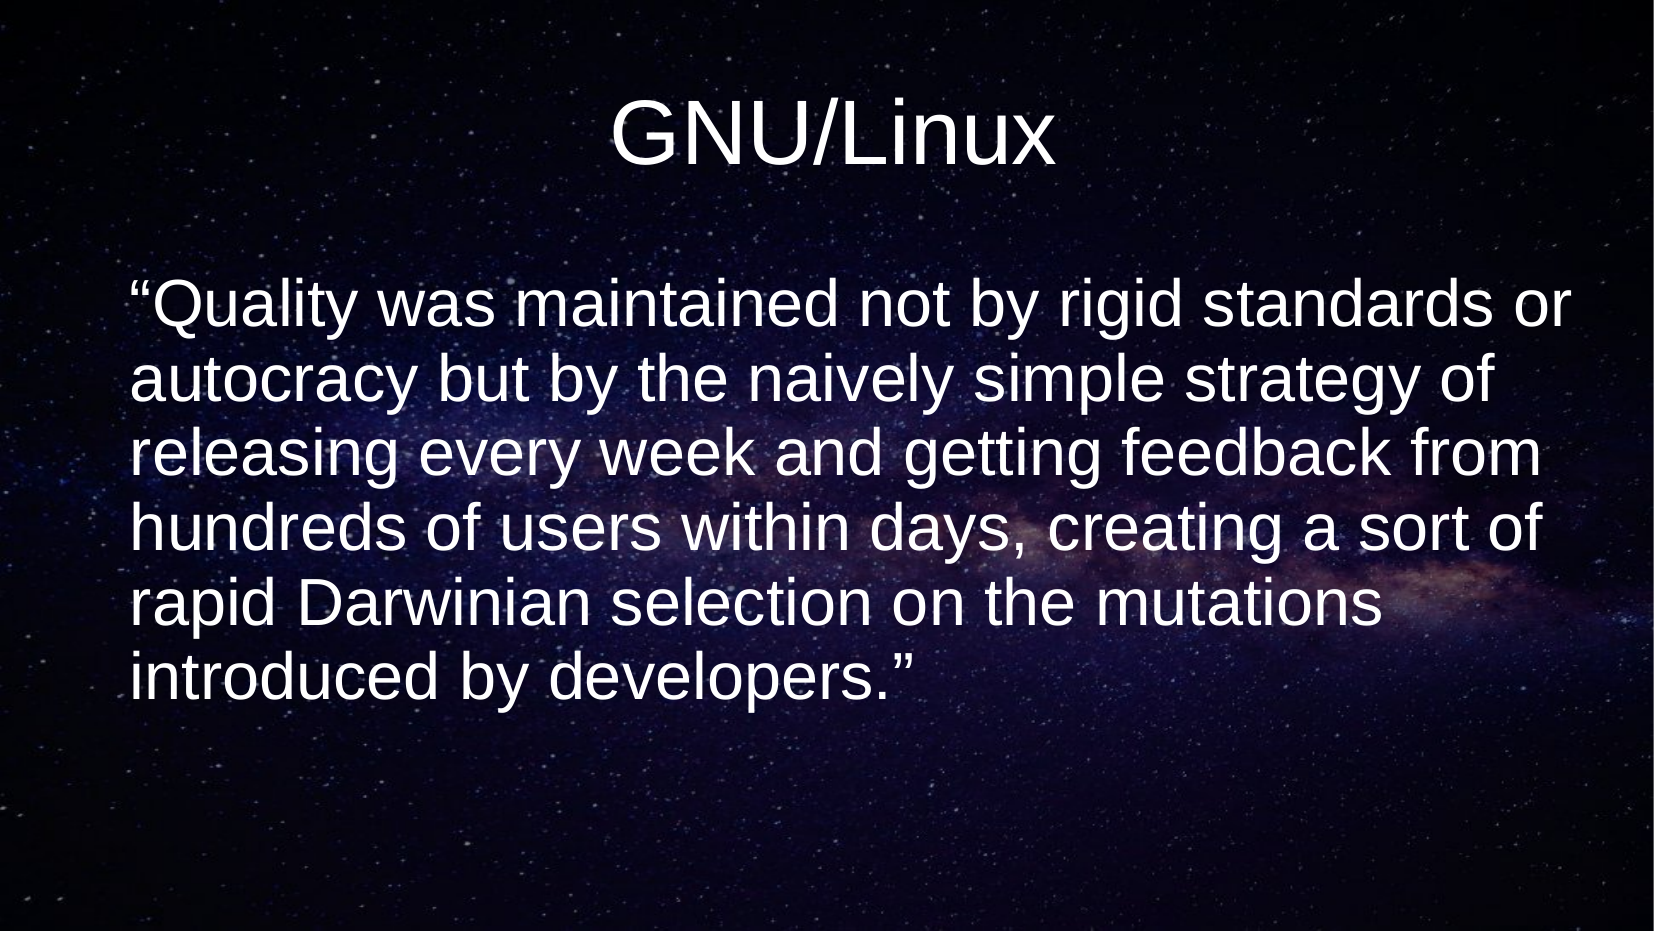

# GNU/Linux
“Quality was maintained not by rigid standards or autocracy but by the naively simple strategy of releasing every week and getting feedback from hundreds of users within days, creating a sort of rapid Darwinian selection on the mutations introduced by developers.”